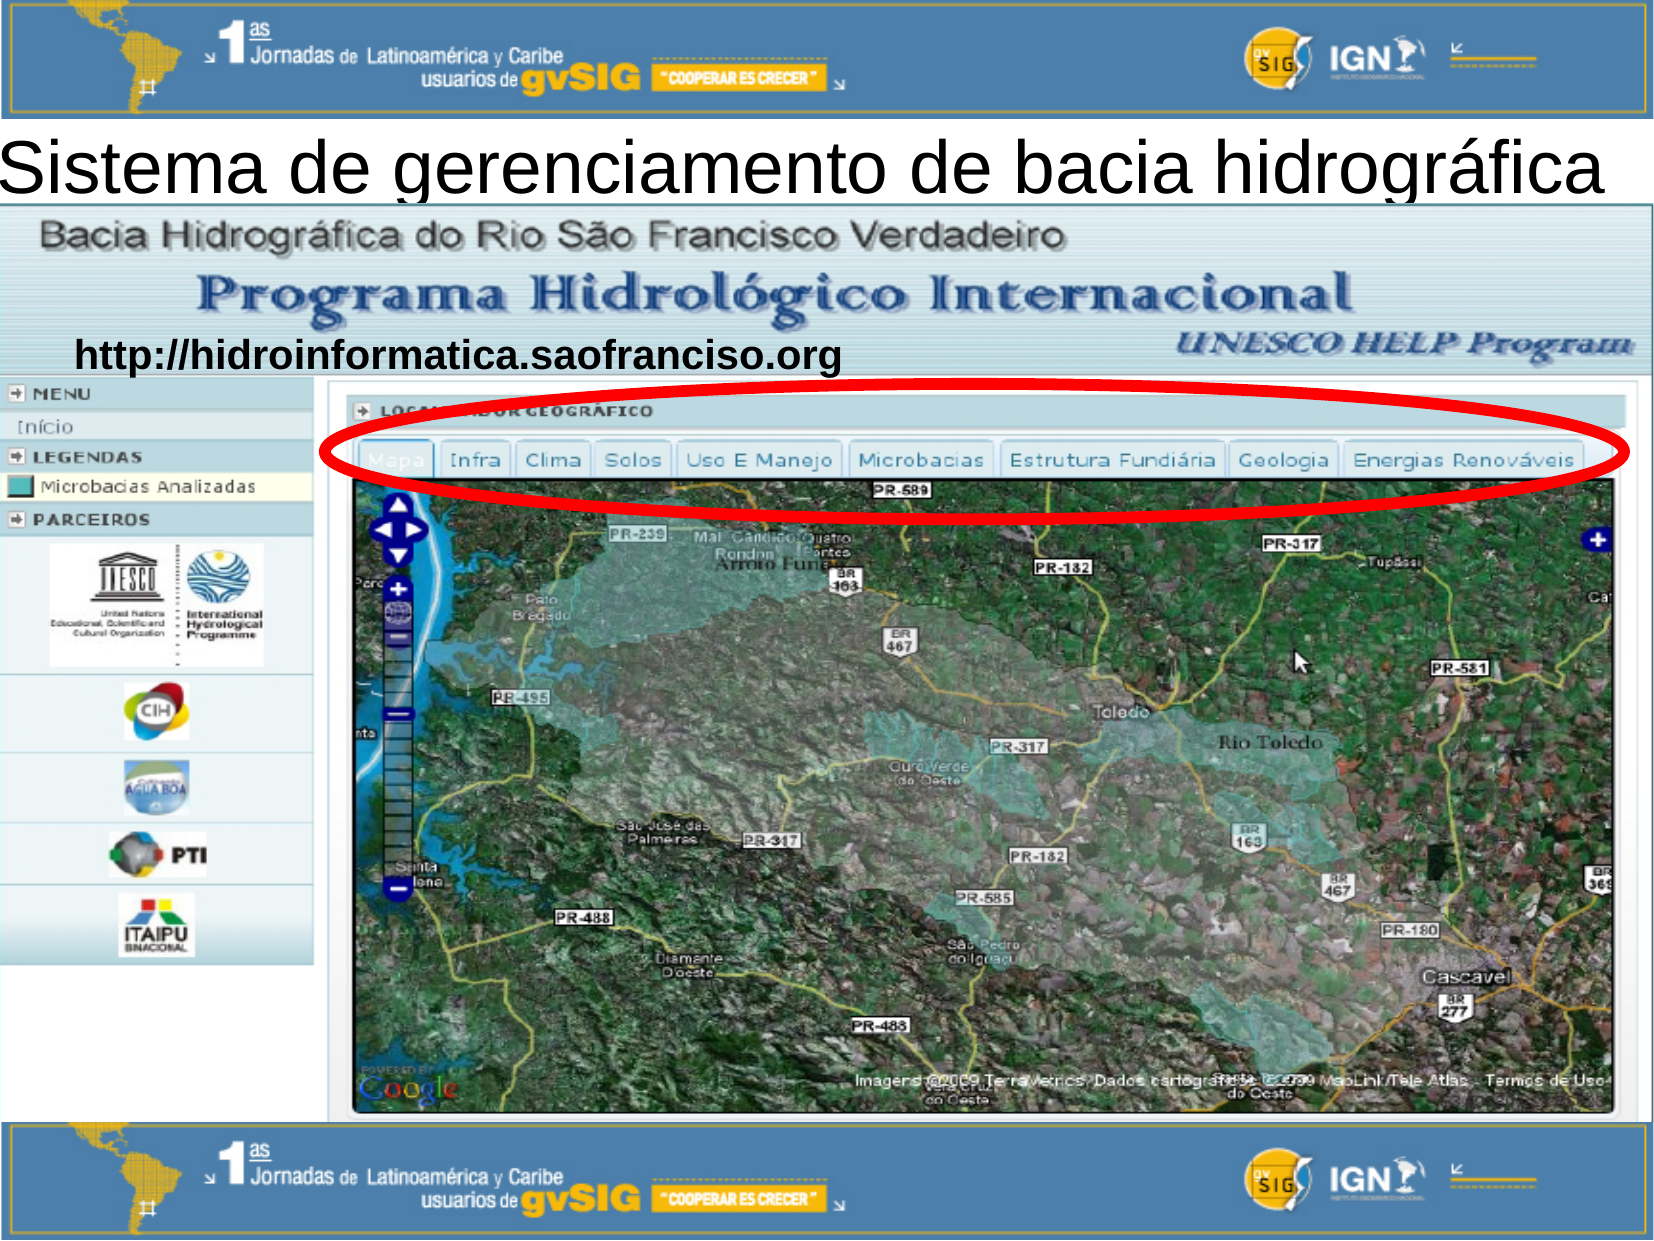

Sistema de gerenciamento de bacia hidrográfica
http://hidroinformatica.saofranciso.org